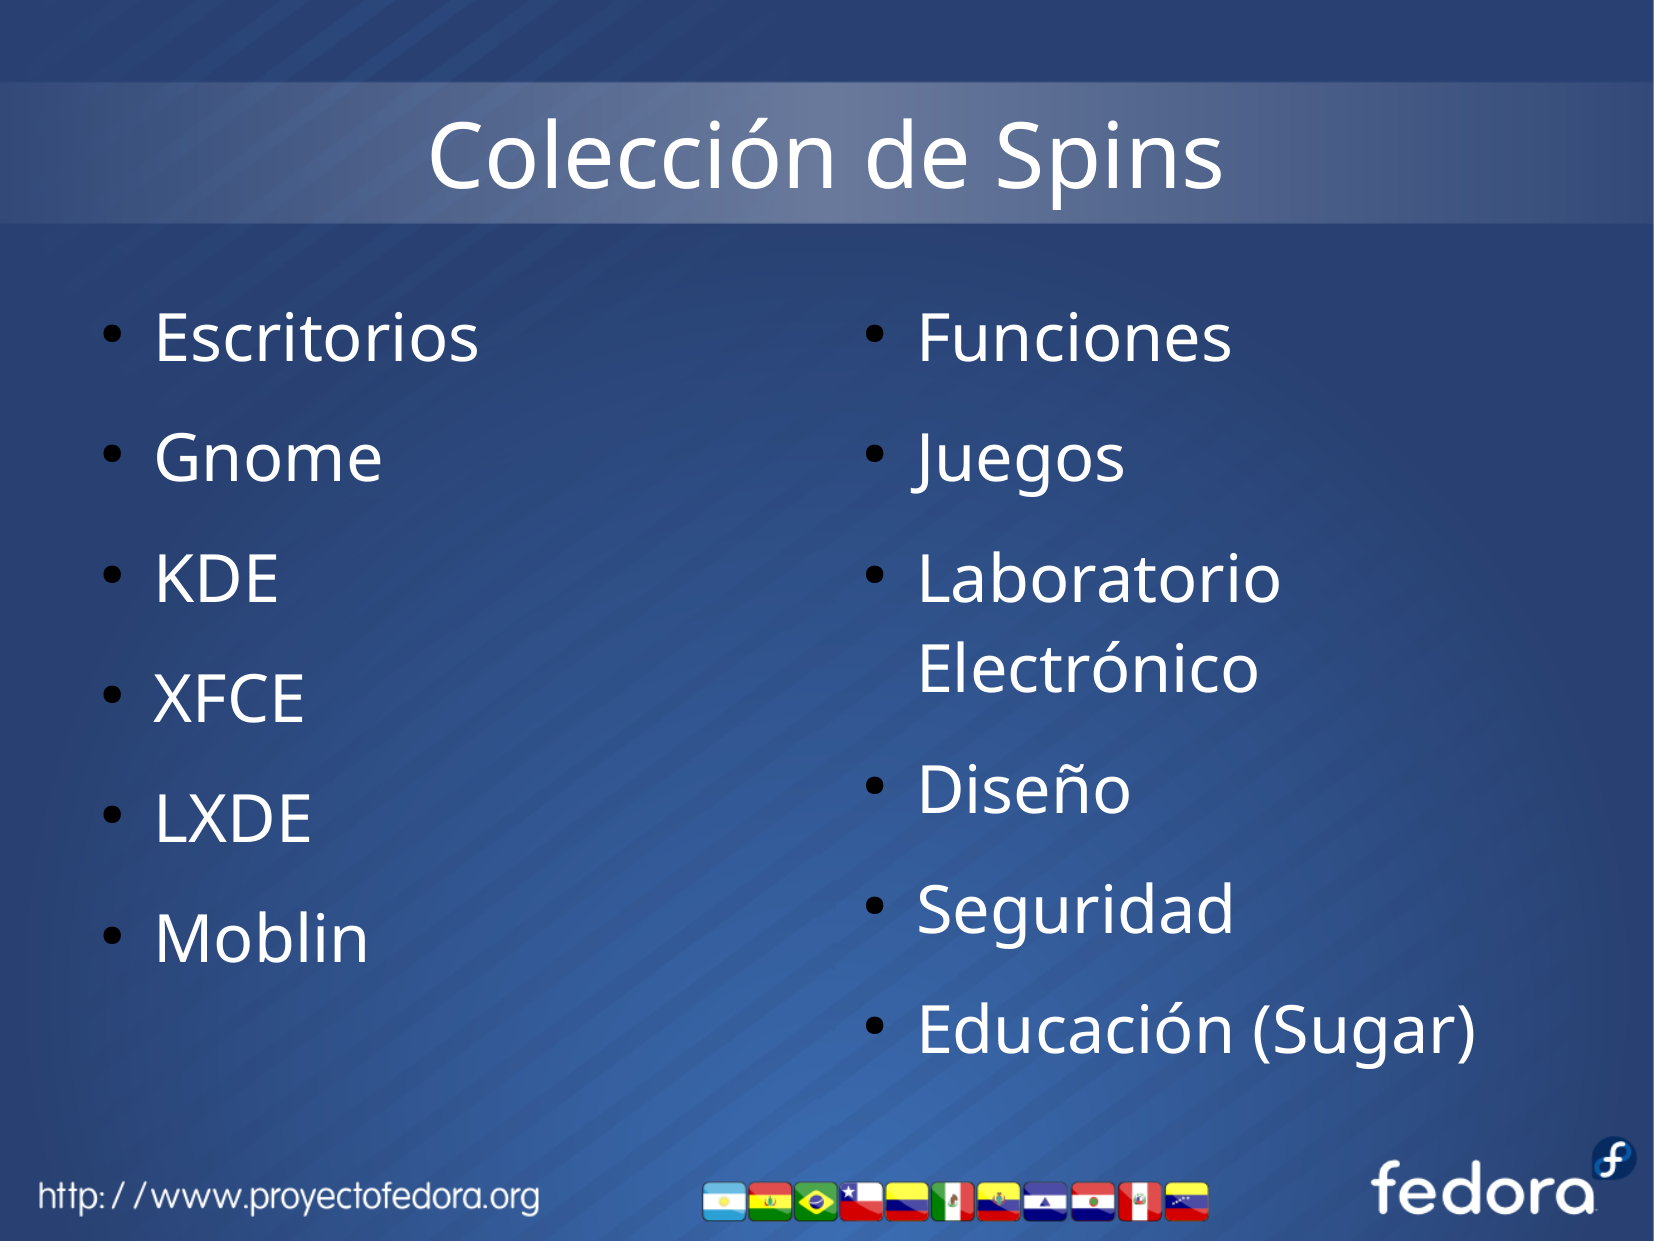

# Colección de Spins
Escritorios
Gnome
KDE
XFCE
LXDE
Moblin
Funciones
Juegos
Laboratorio Electrónico
Diseño
Seguridad
Educación (Sugar)